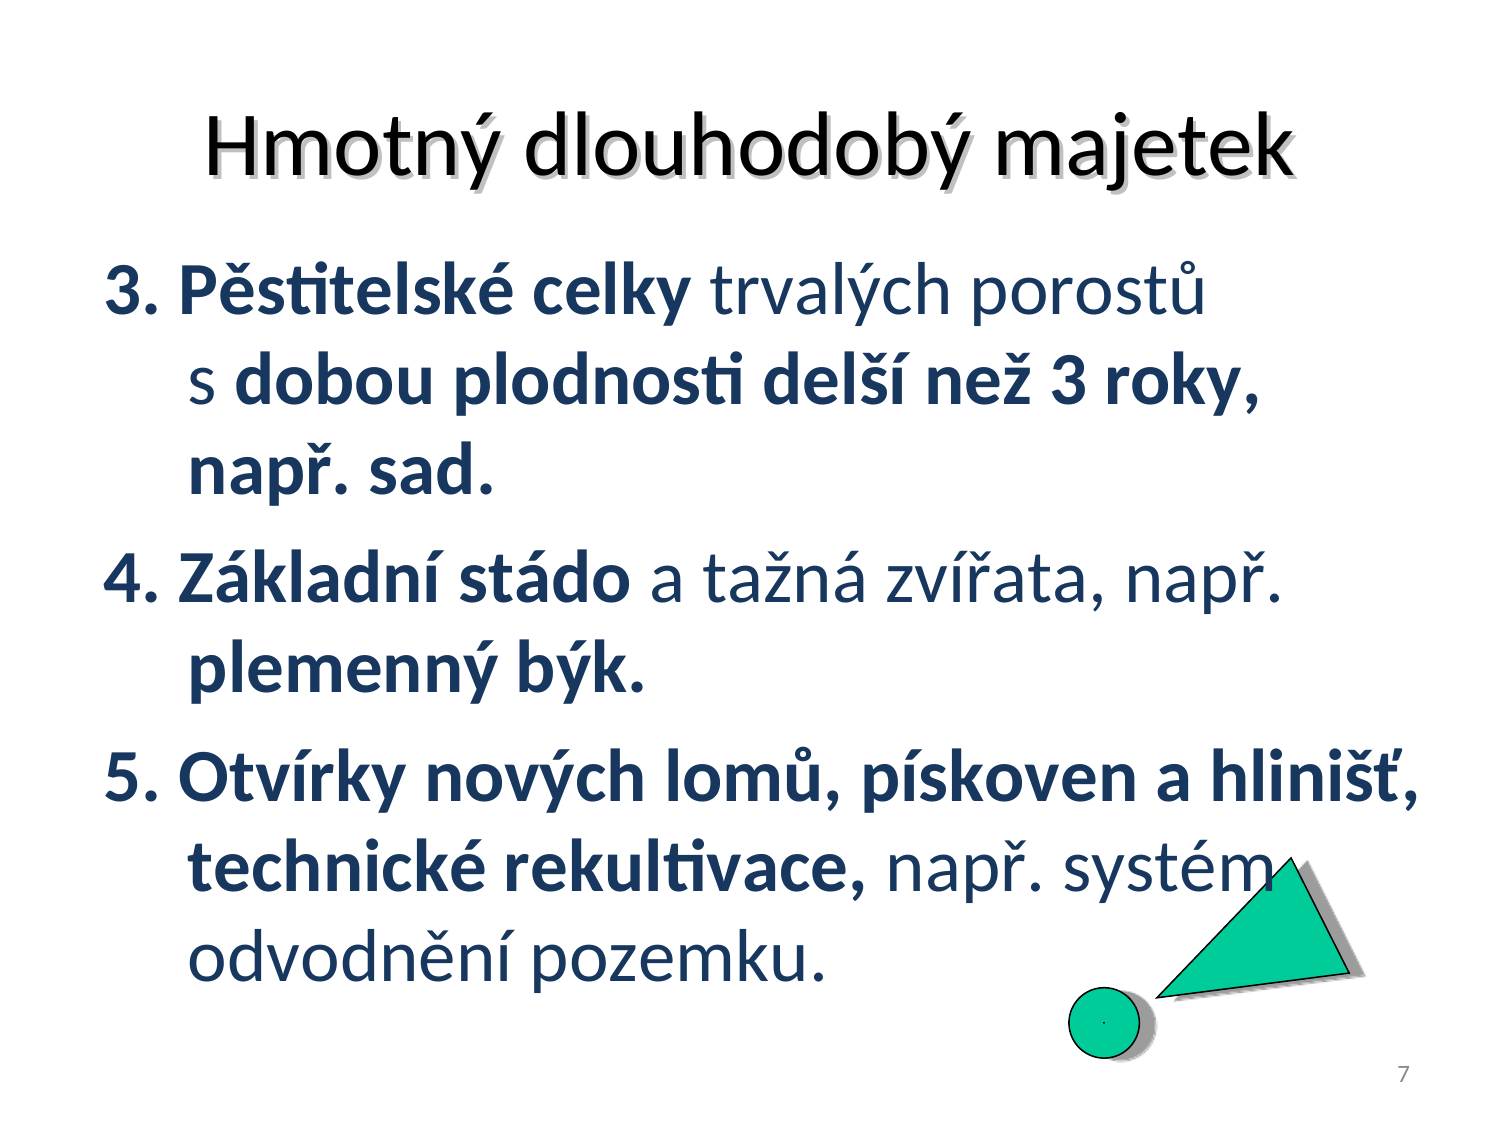

# Hmotný dlouhodobý majetek
3. Pěstitelské celky trvalých porostů
s dobou plodnosti delší než 3 roky, např. sad.
4. Základní stádo a tažná zvířata, např. plemenný býk.
5. Otvírky nových lomů, pískoven a hlinišť, technické rekultivace, např. systém odvodnění pozemku.